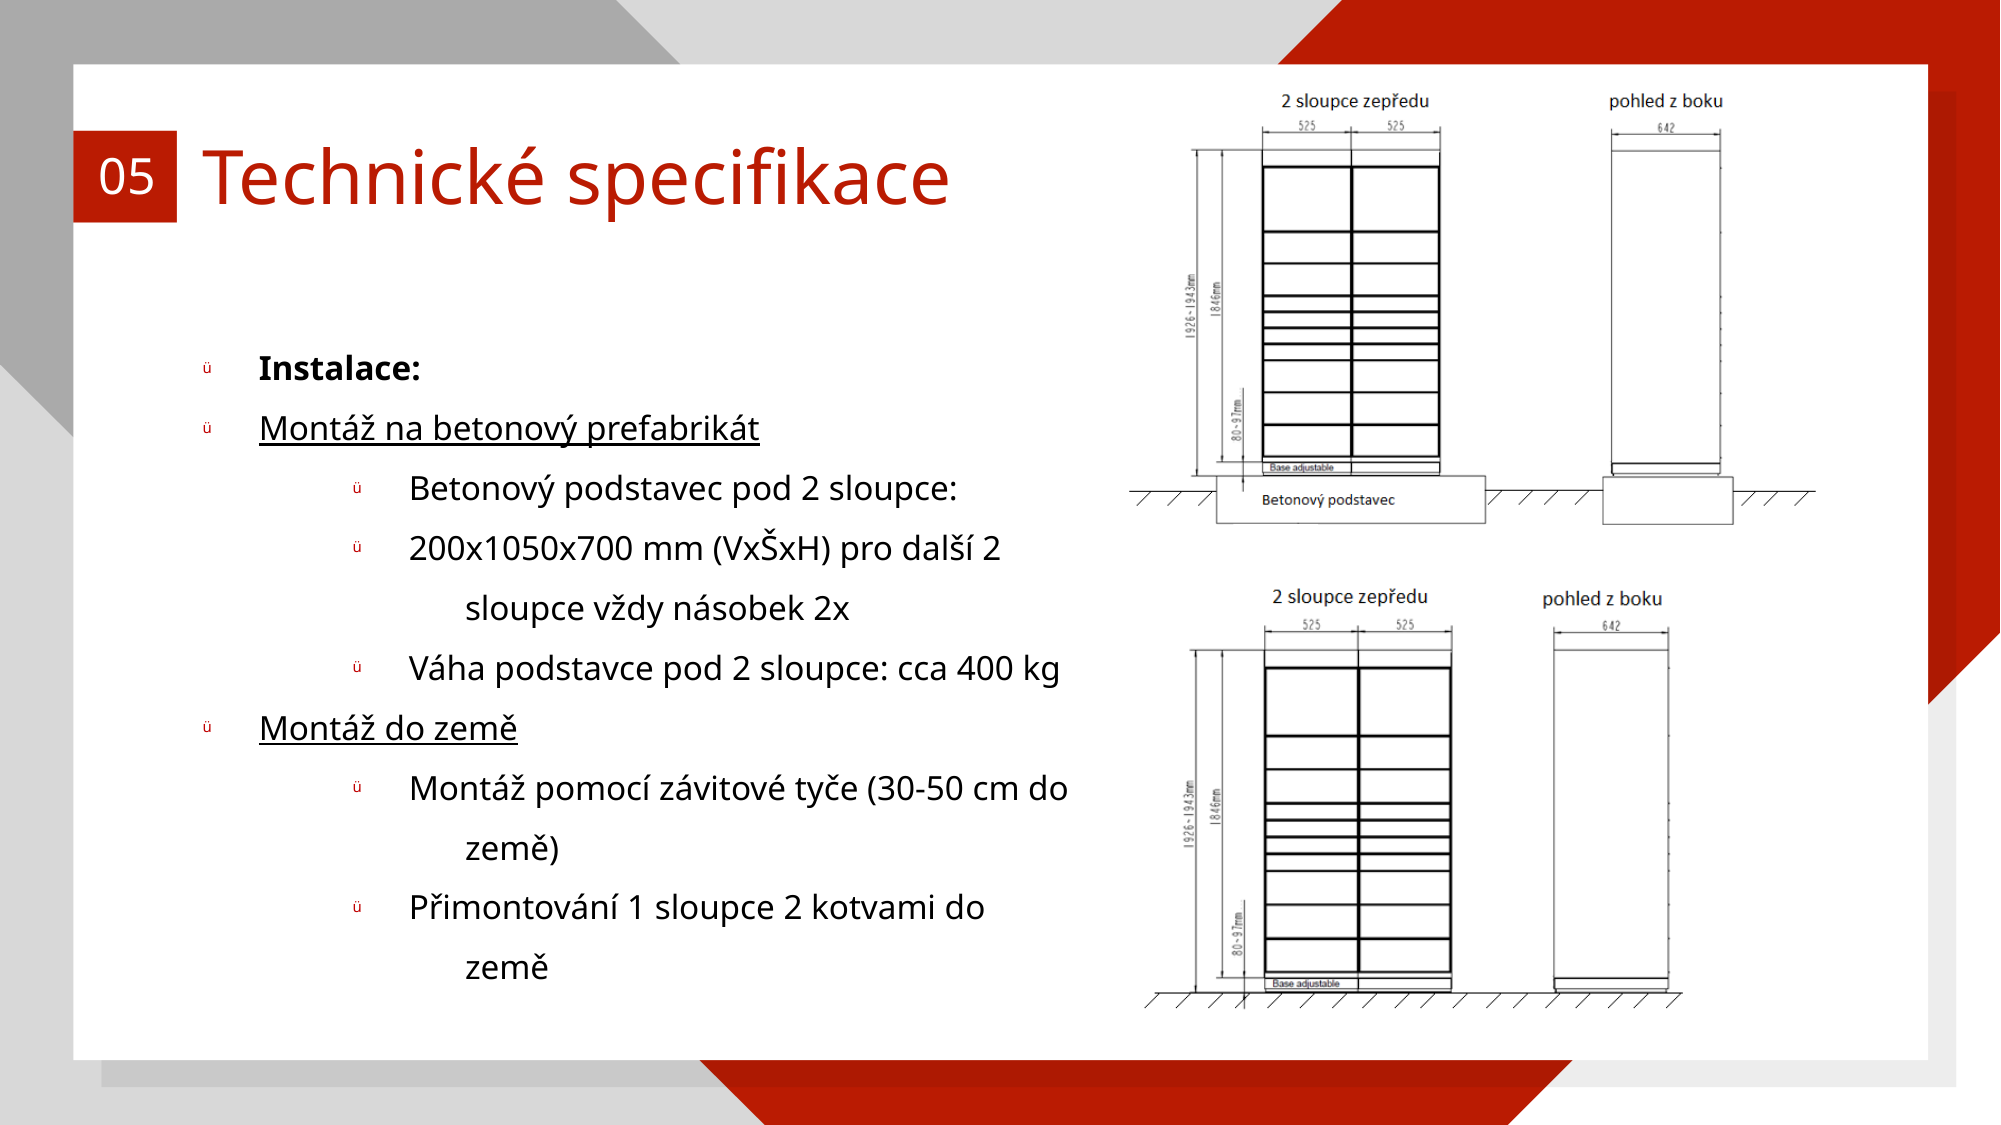

Technické specifikace
05
Instalace:
Montáž na betonový prefabrikát
Betonový podstavec pod 2 sloupce:
200x1050x700 mm (VxŠxH) pro další 2 sloupce vždy násobek 2x
Váha podstavce pod 2 sloupce: cca 400 kg
Montáž do země
Montáž pomocí závitové tyče (30-50 cm do země)
Přimontování 1 sloupce 2 kotvami do země